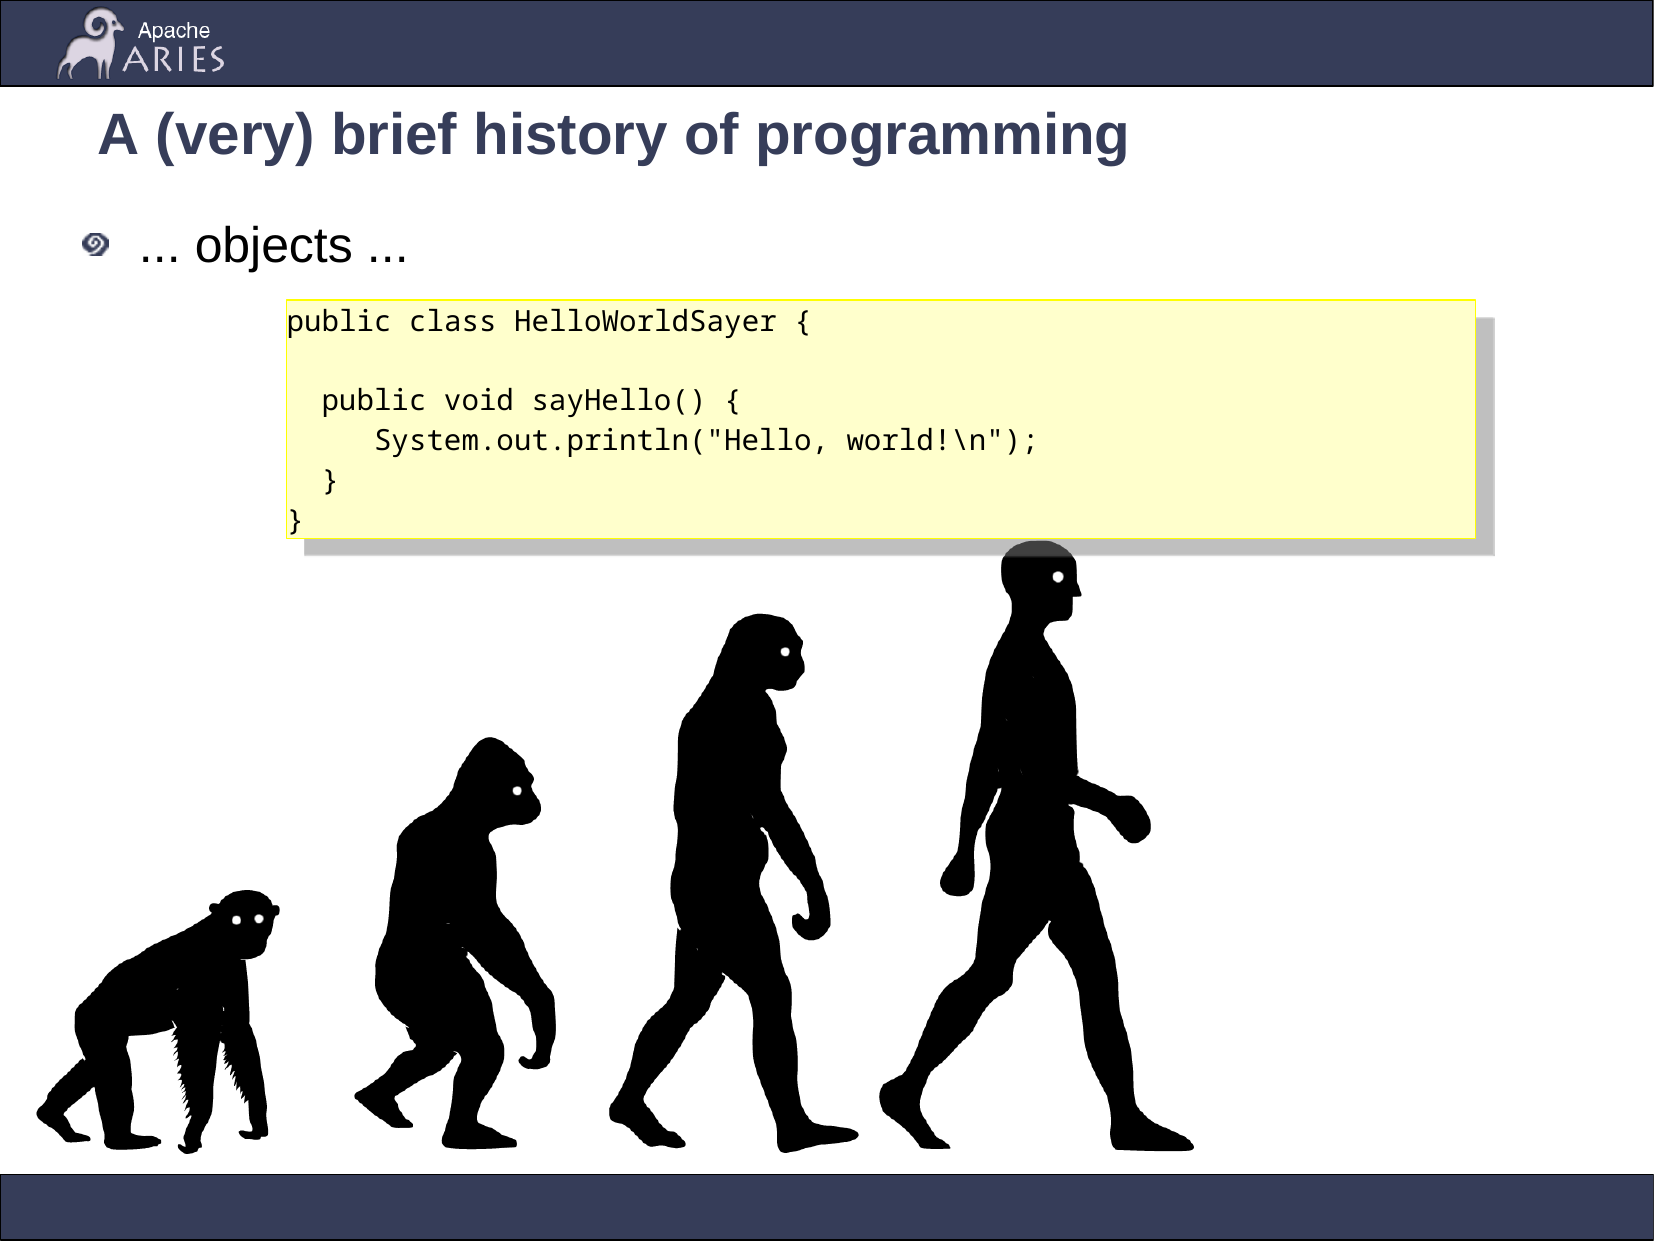

# A (very) brief history of programming
... objects ...
public class HelloWorldSayer {
 public void sayHello() {
 System.out.println("Hello, world!\n");
 }
}
March12, 2010
QCon London 2010 Ian Robinson
5